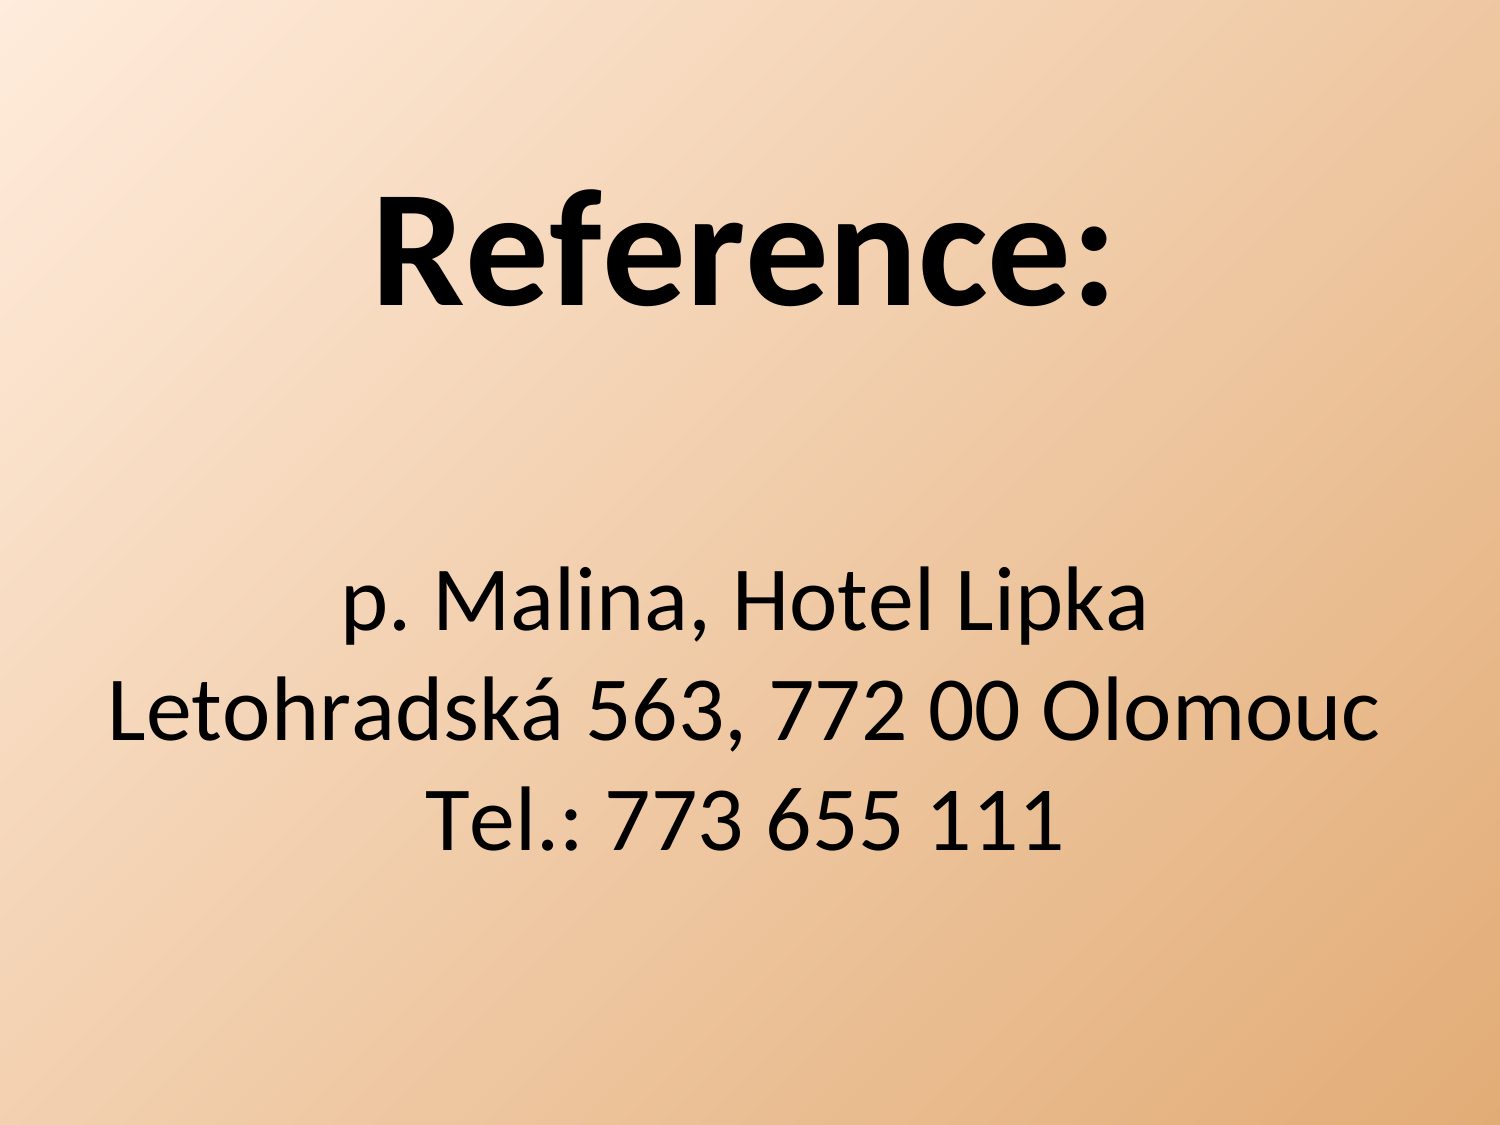

# Reference: p. Malina, Hotel Lipka Letohradská 563, 772 00 Olomouc Tel.: 773 655 111